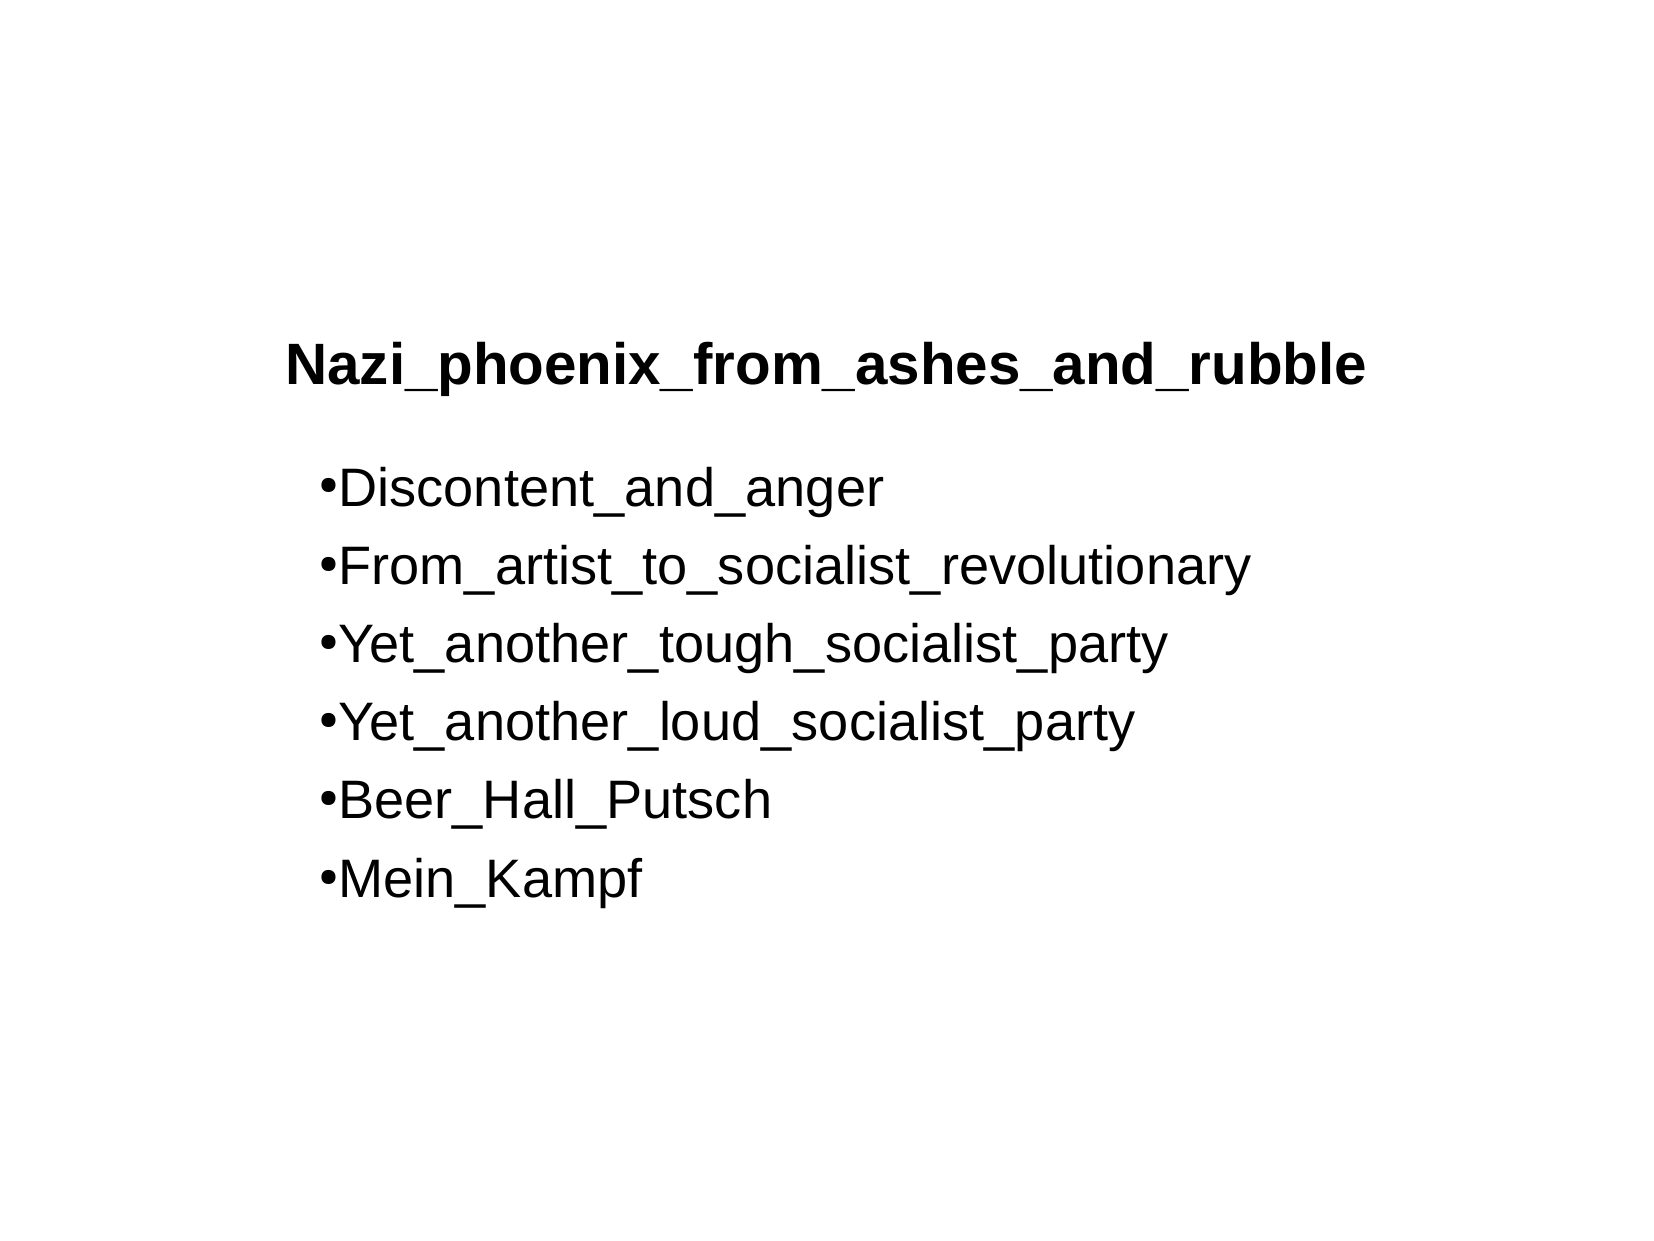

# Nazi_phoenix_from_ashes_and_rubble
Discontent_and_anger
From_artist_to_socialist_revolutionary
Yet_another_tough_socialist_party
Yet_another_loud_socialist_party
Beer_Hall_Putsch
Mein_Kampf